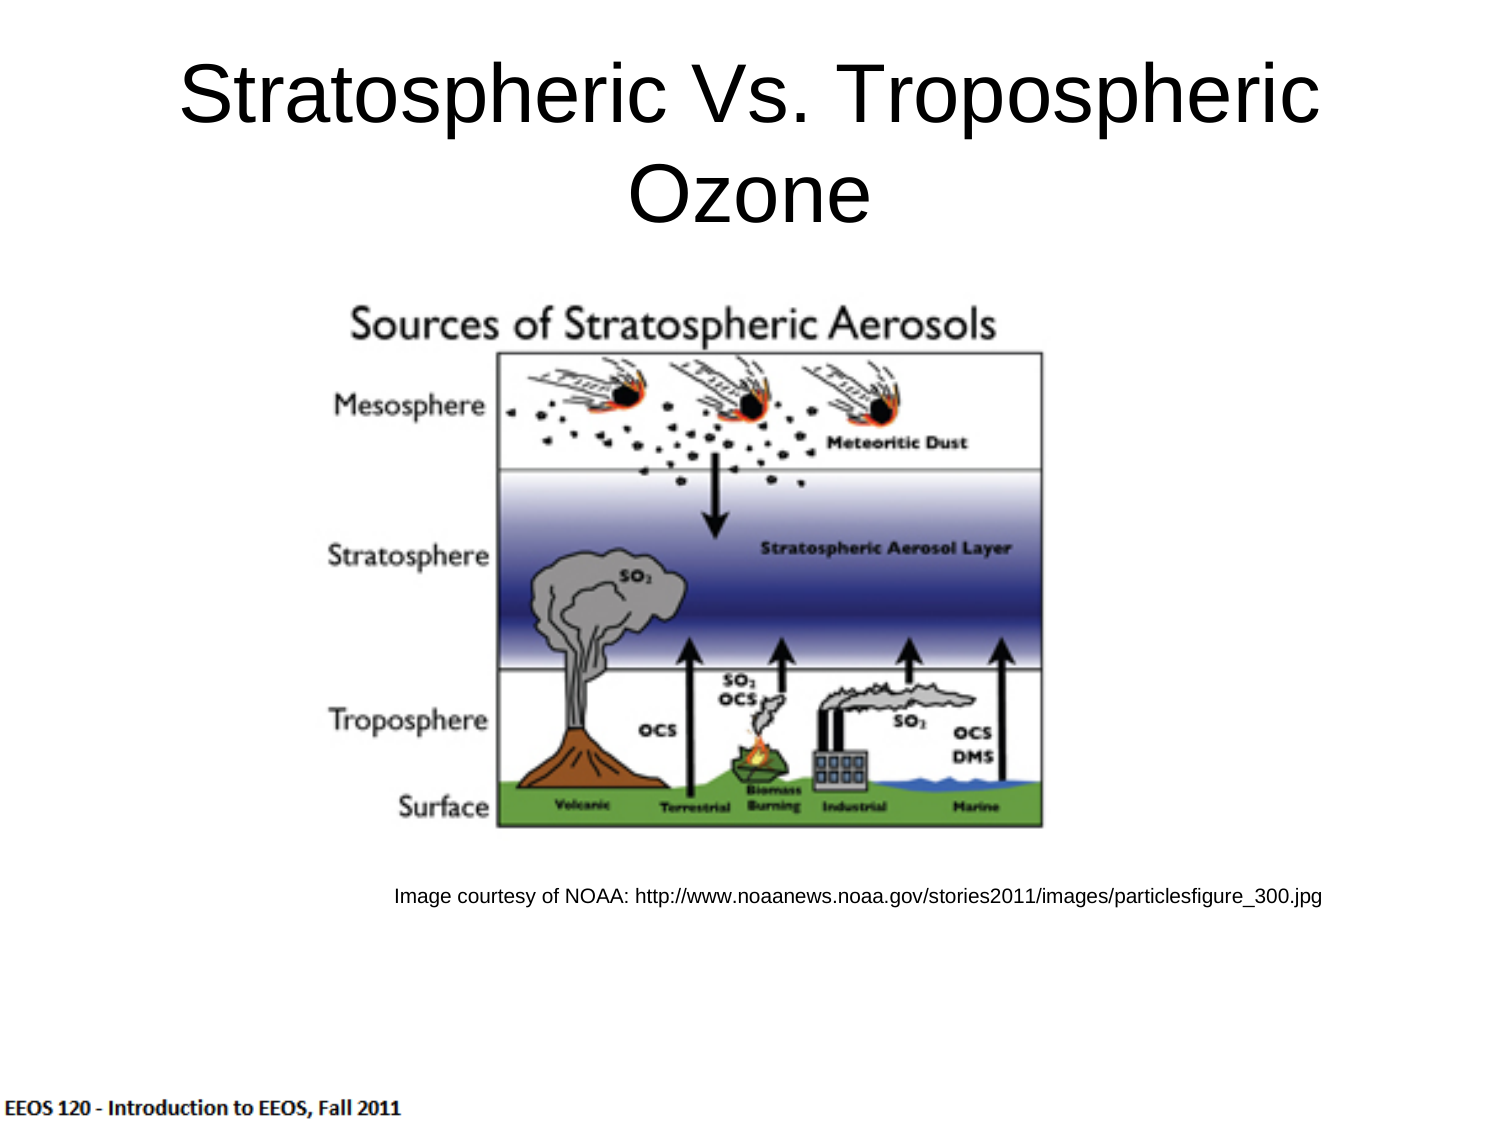

# Stratospheric Vs. Tropospheric Ozone
Image courtesy of NOAA: http://www.noaanews.noaa.gov/stories2011/images/particlesfigure_300.jpg